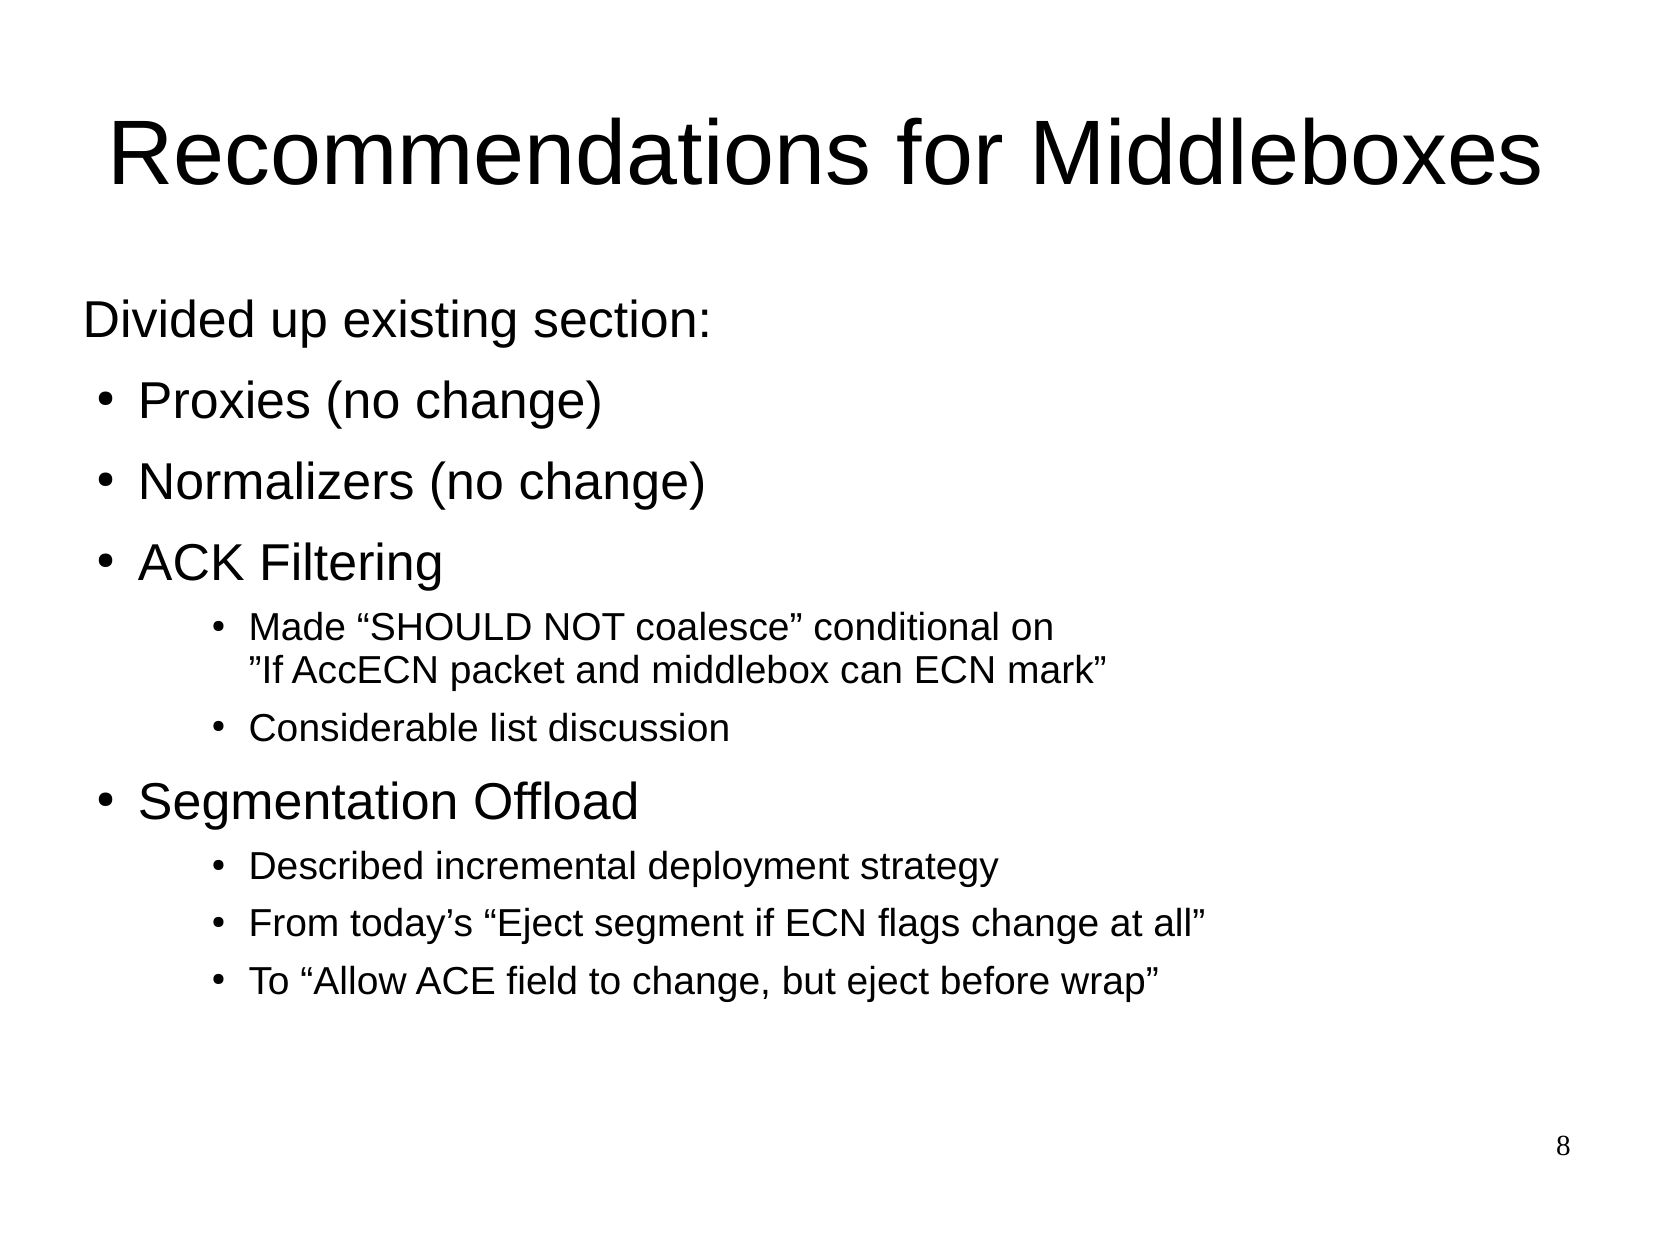

# Recommendations for Middleboxes
Divided up existing section:
Proxies (no change)
Normalizers (no change)
ACK Filtering
Made “SHOULD NOT coalesce” conditional on
”If AccECN packet and middlebox can ECN mark”
Considerable list discussion
Segmentation Offload
Described incremental deployment strategy
From today’s “Eject segment if ECN flags change at all”
To “Allow ACE field to change, but eject before wrap”
8